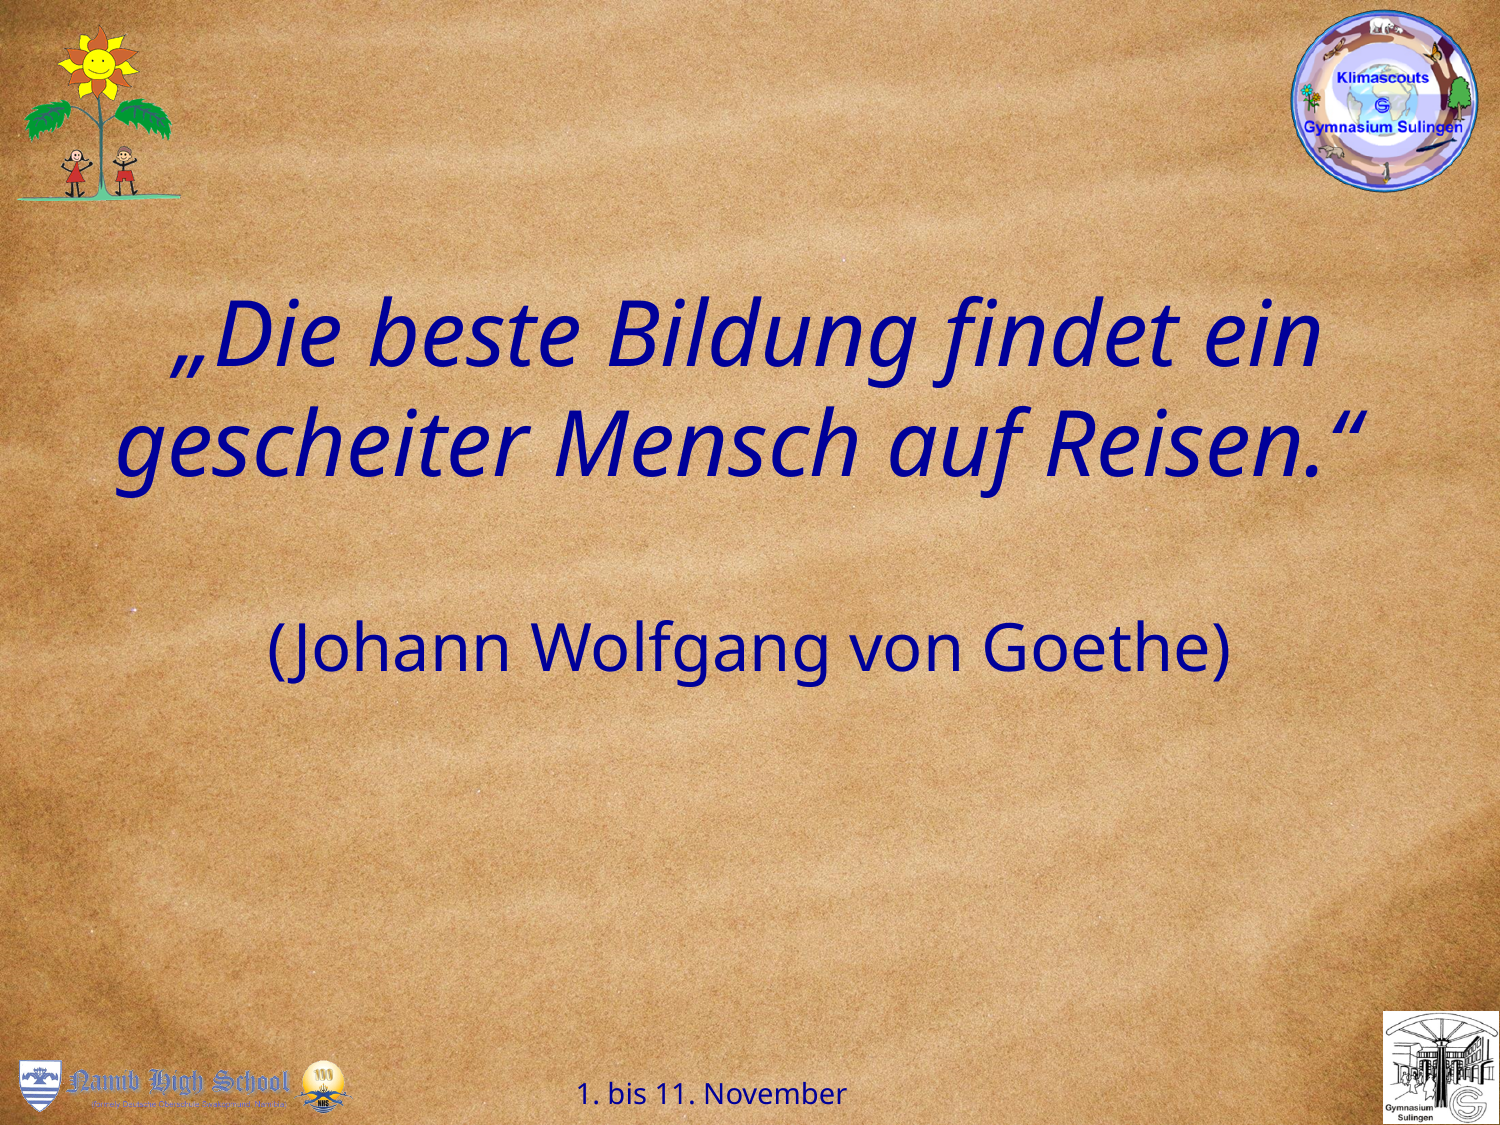

„Die beste Bildung findet ein gescheiter Mensch auf Reisen.“
(Johann Wolfgang von Goethe)